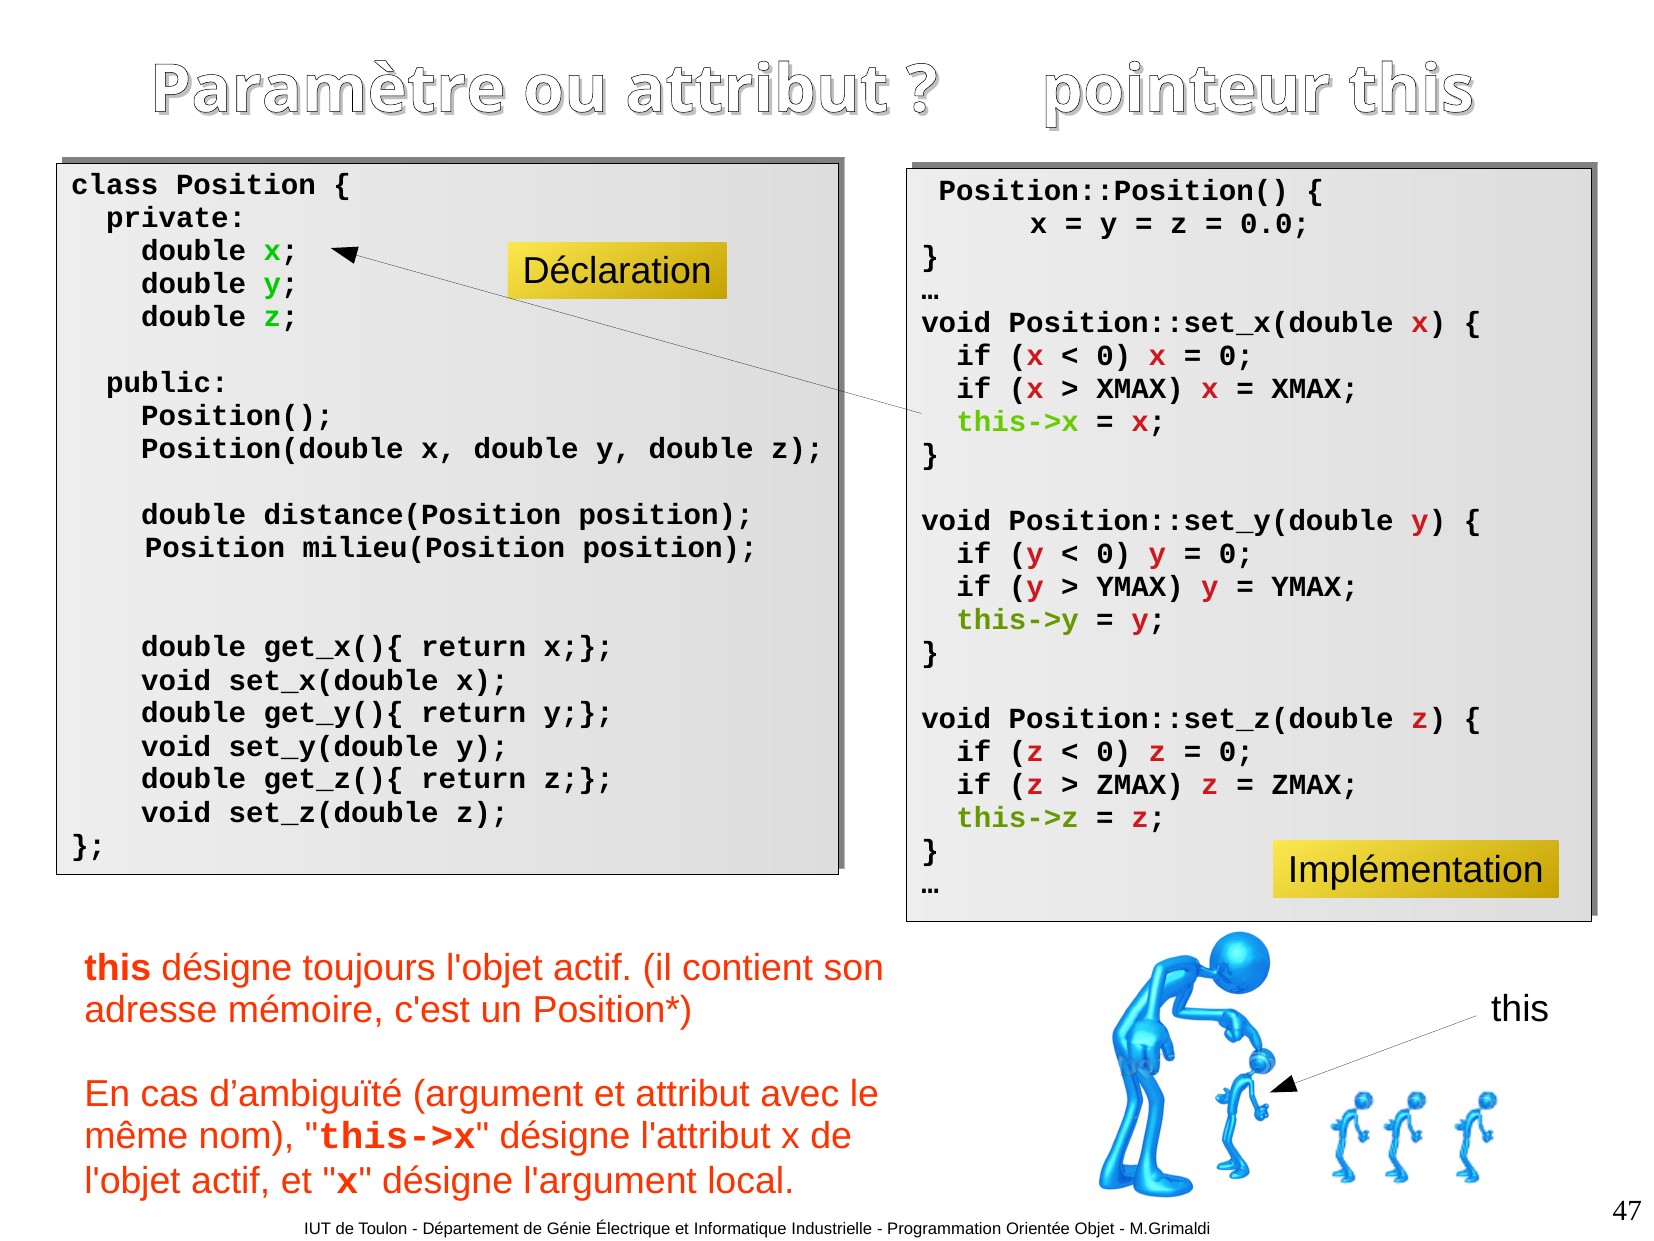

# Paramètre ou attribut ? pointeur this
class Position {
 private:
 double x;
 double y;
 double z;
 public:
 Position();
 Position(double x, double y, double z);
 double distance(Position position);
	Position milieu(Position position);
 double get_x(){ return x;};
 void set_x(double x);
 double get_y(){ return y;};
 void set_y(double y);
 double get_z(){ return z;};
 void set_z(double z);
};
 Position::Position() {
	 x = y = z = 0.0;
}
…
void Position::set_x(double x) {
 if (x < 0) x = 0;
 if (x > XMAX) x = XMAX;
 this->x = x;
}
void Position::set_y(double y) {
 if (y < 0) y = 0;
 if (y > YMAX) y = YMAX;
 this->y = y;
}
void Position::set_z(double z) {
 if (z < 0) z = 0;
 if (z > ZMAX) z = ZMAX;
 this->z = z;
}
…
Déclaration
Implémentation
this désigne toujours l'objet actif. (il contient son adresse mémoire, c'est un Position*)
En cas d’ambiguïté (argument et attribut avec le même nom), "this->x" désigne l'attribut x de l'objet actif, et "x" désigne l'argument local.
this